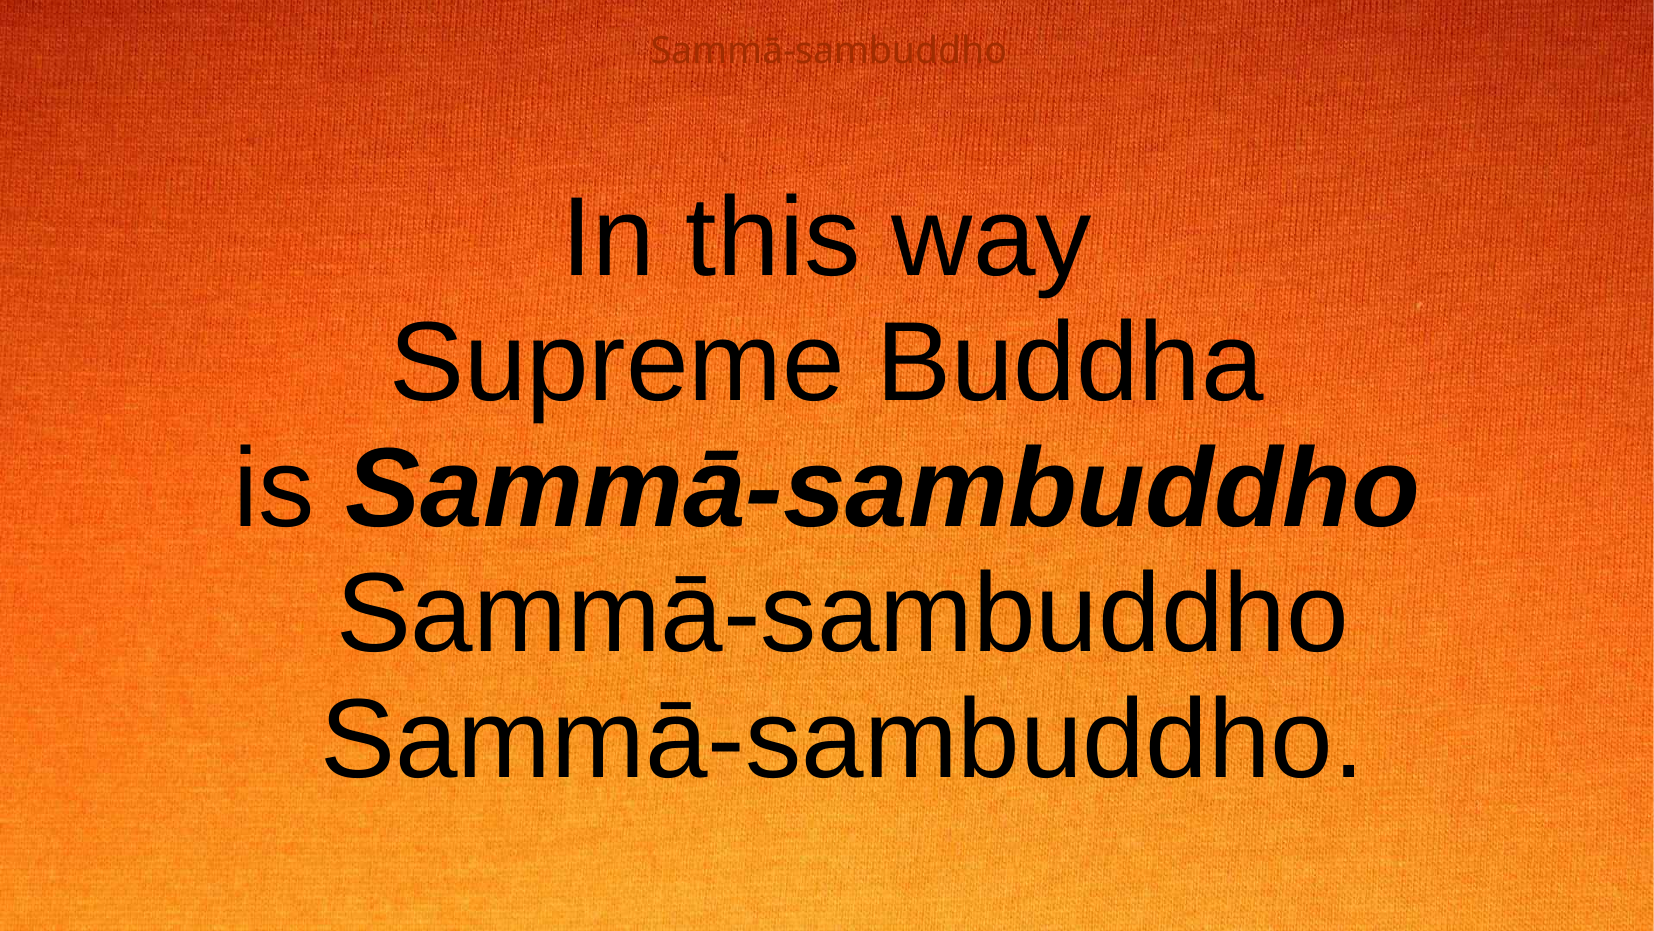

Sammā-sambuddho
# In this way
Supreme Buddha
is Sammā-sambuddho
 Sammā-sambuddho
 Sammā-sambuddho.